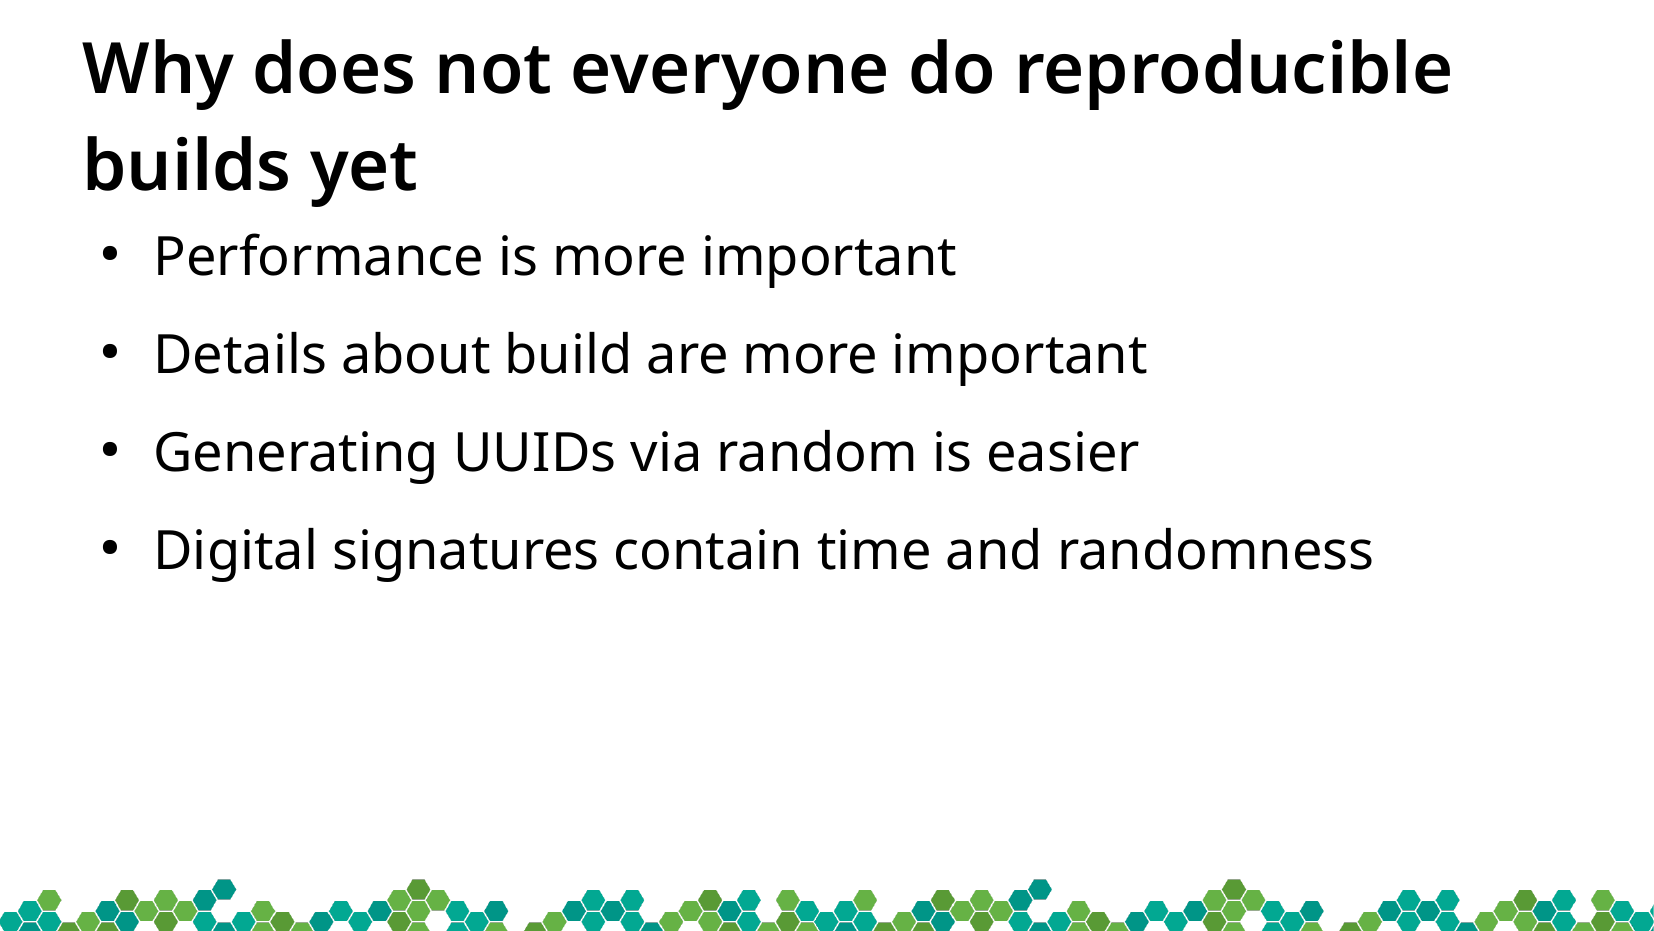

# Why does not everyone do reproducible builds yet
Performance is more important
Details about build are more important
Generating UUIDs via random is easier
Digital signatures contain time and randomness